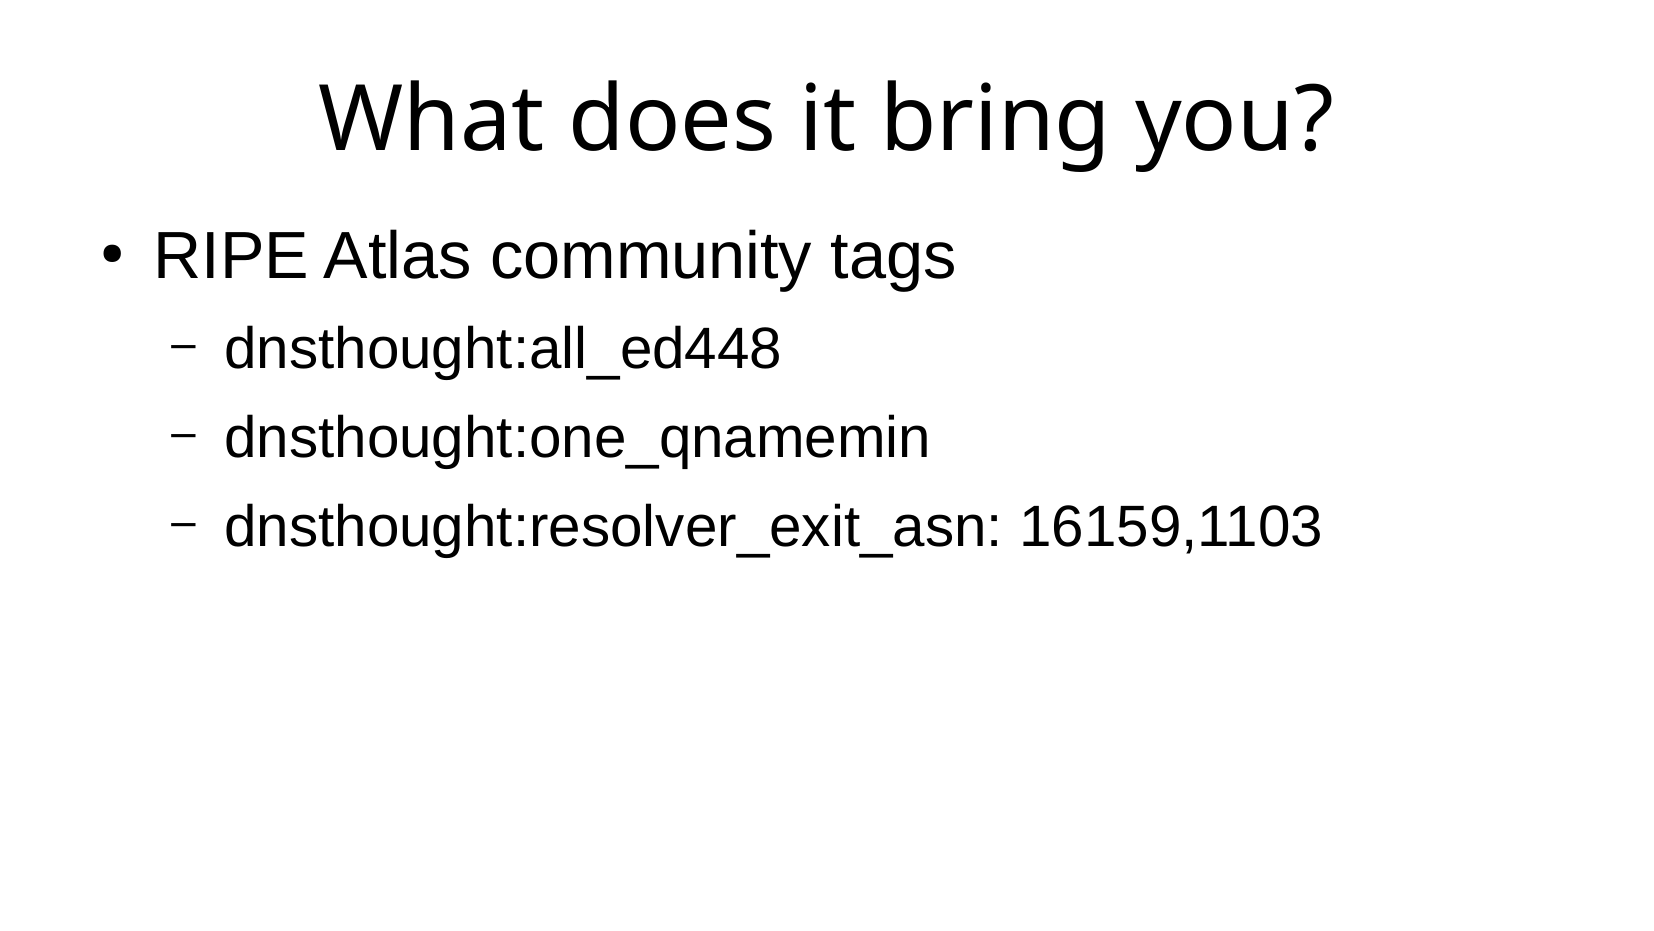

# What does it bring you?
RIPE Atlas community tags
dnsthought:all_ed448
dnsthought:one_qnamemin
dnsthought:resolver_exit_asn: 16159,1103